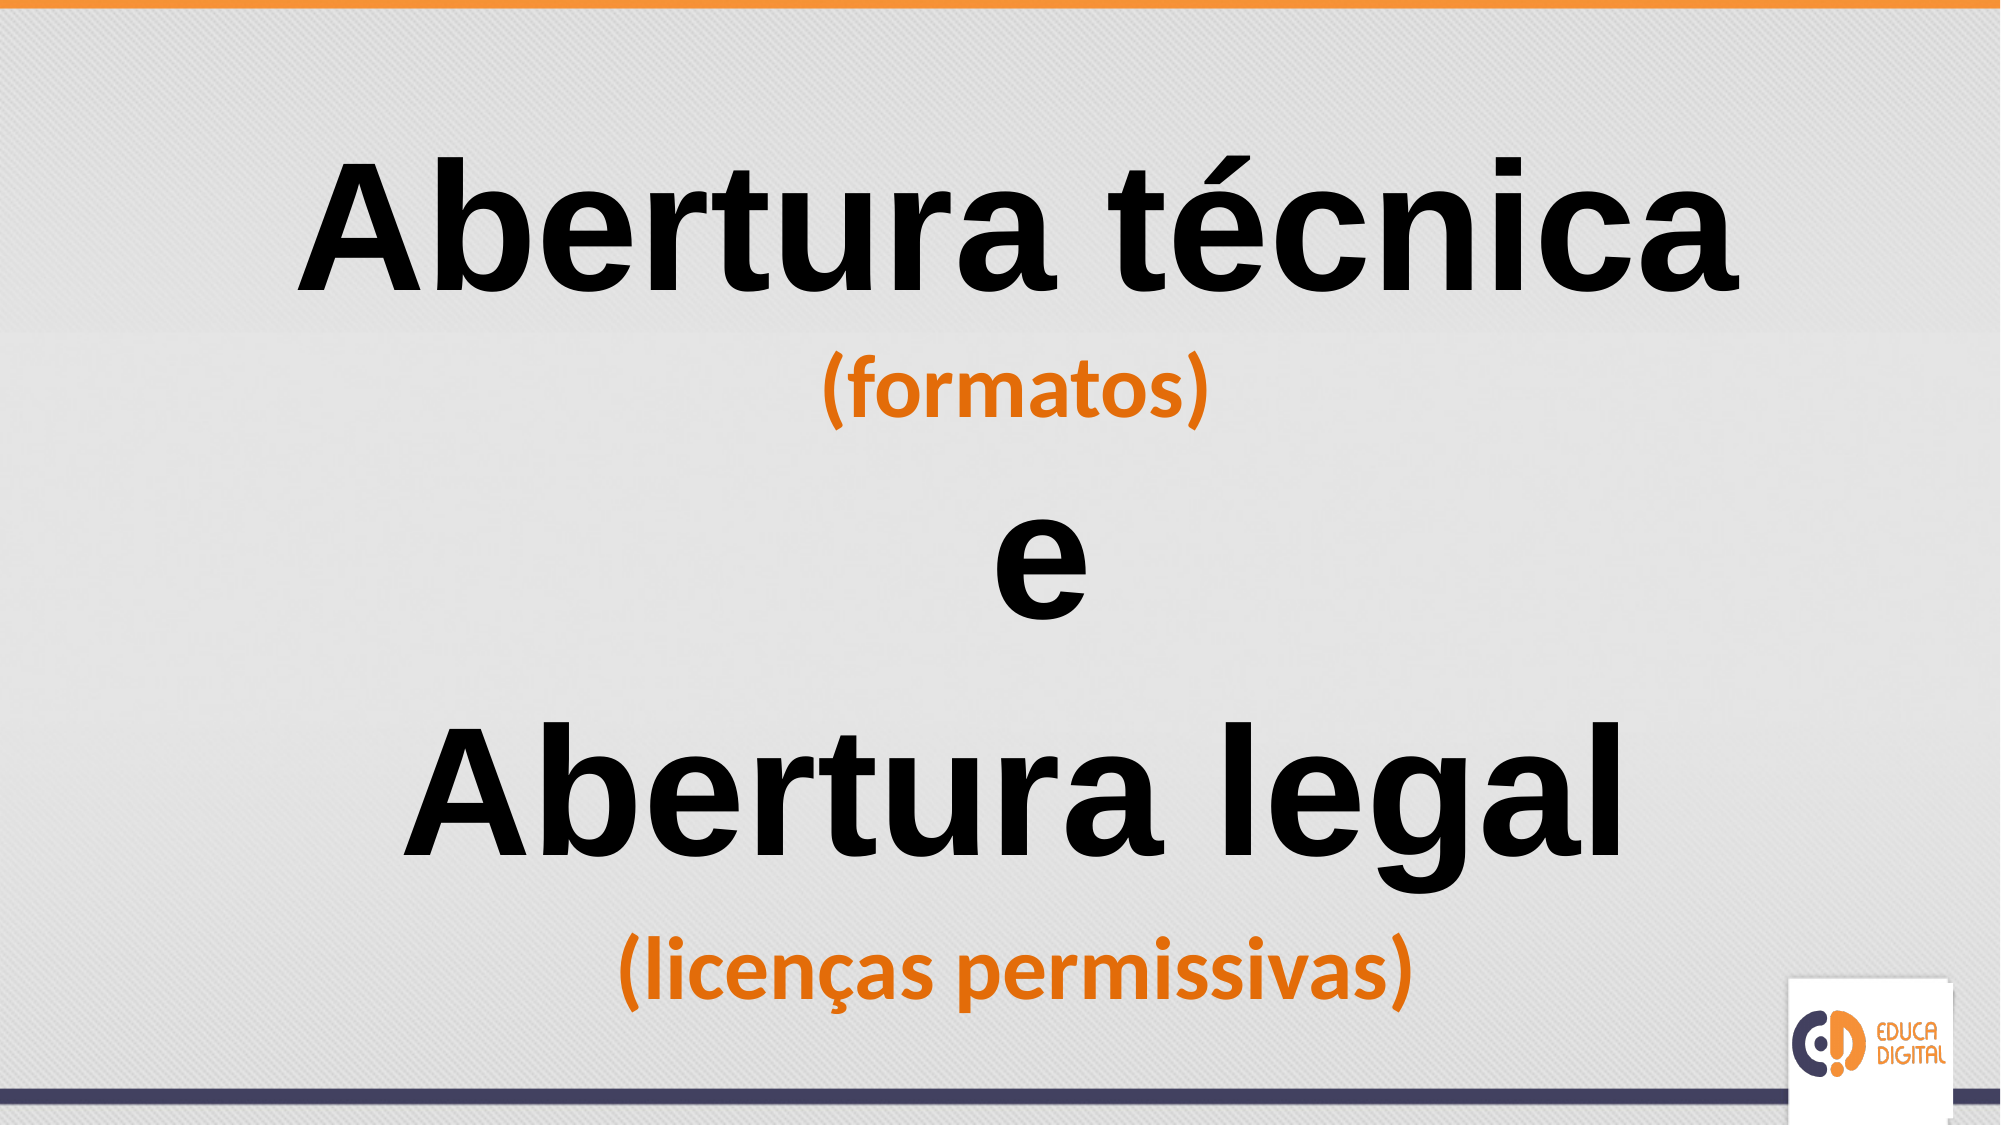

Abertura técnica
(formatos)
e
Abertura legal
(licenças permissivas)